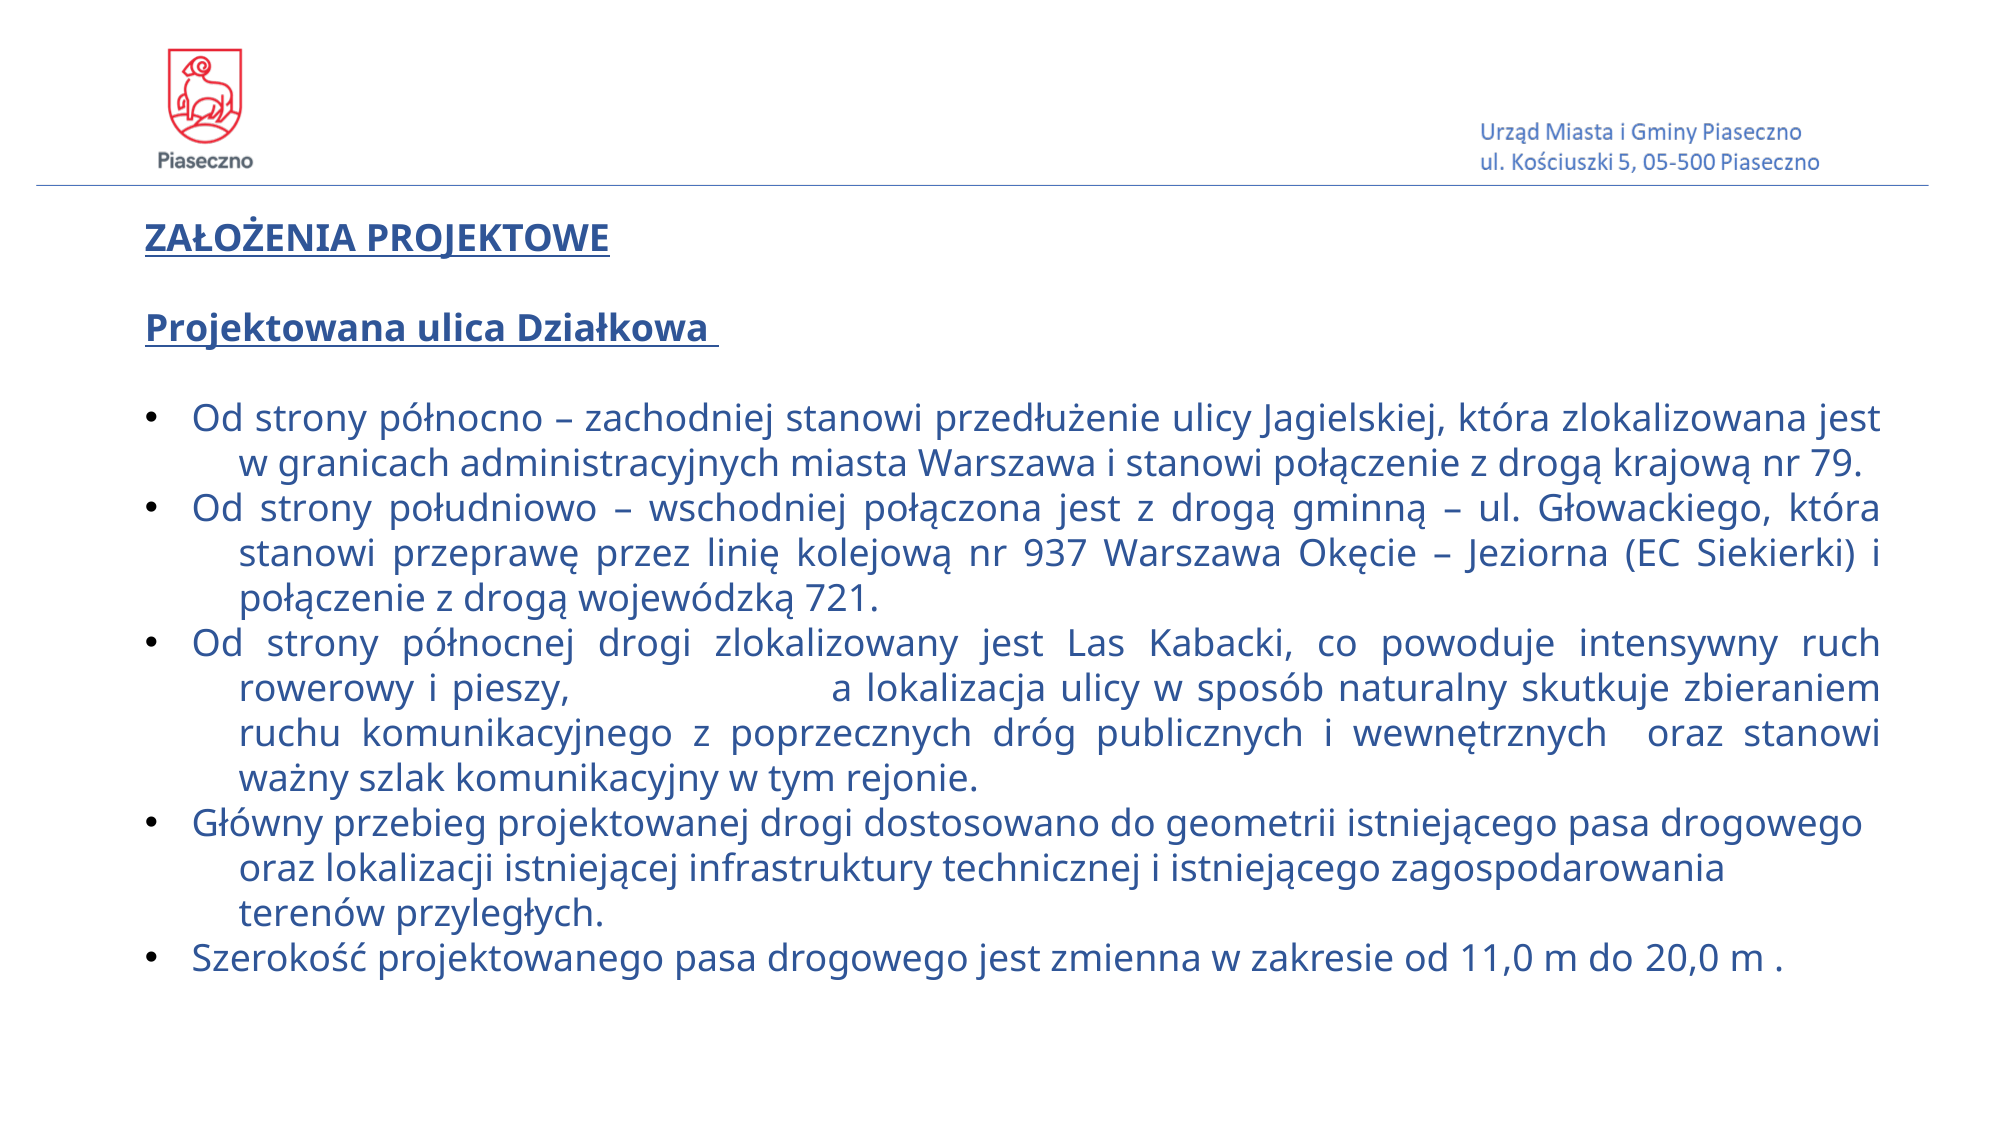

ZAŁOŻENIA PROJEKTOWE
Projektowana ulica Działkowa
Od strony północno – zachodniej stanowi przedłużenie ulicy Jagielskiej, która zlokalizowana jest w granicach administracyjnych miasta Warszawa i stanowi połączenie z drogą krajową nr 79.
Od strony południowo – wschodniej połączona jest z drogą gminną – ul. Głowackiego, która stanowi przeprawę przez linię kolejową nr 937 Warszawa Okęcie – Jeziorna (EC Siekierki) i połączenie z drogą wojewódzką 721.
Od strony północnej drogi zlokalizowany jest Las Kabacki, co powoduje intensywny ruch rowerowy i pieszy, a lokalizacja ulicy w sposób naturalny skutkuje zbieraniem ruchu komunikacyjnego z poprzecznych dróg publicznych i wewnętrznych oraz stanowi ważny szlak komunikacyjny w tym rejonie.
Główny przebieg projektowanej drogi dostosowano do geometrii istniejącego pasa drogowego oraz lokalizacji istniejącej infrastruktury technicznej i istniejącego zagospodarowania terenów przyległych.
Szerokość projektowanego pasa drogowego jest zmienna w zakresie od 11,0 m do 20,0 m .